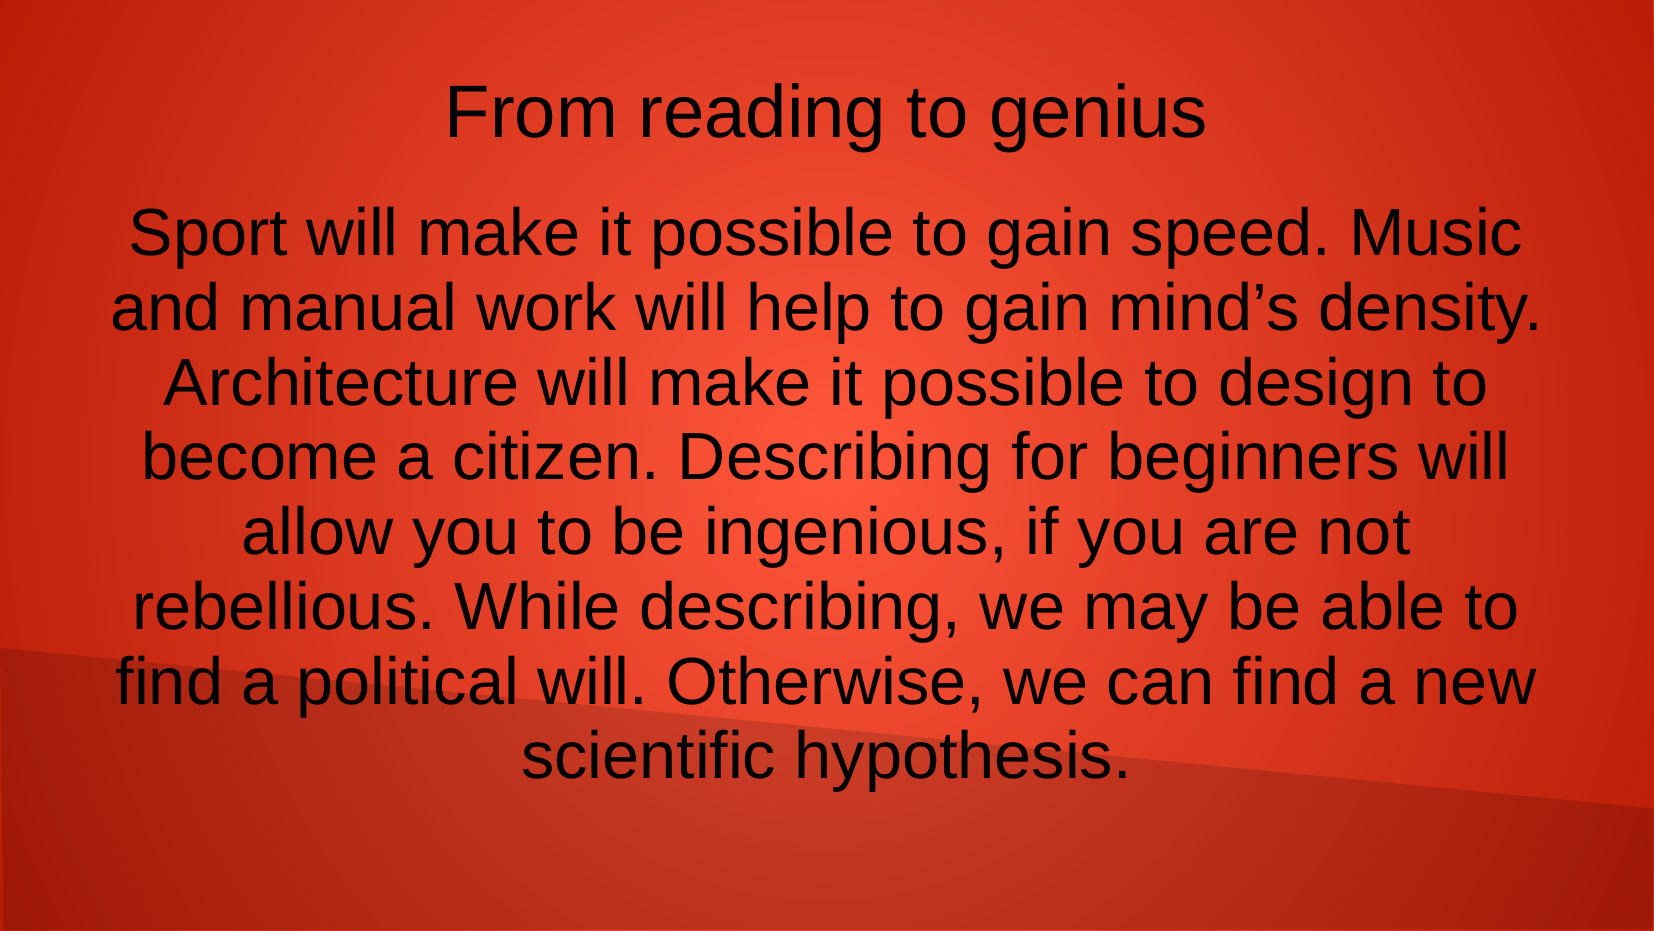

# From reading to genius
Sport will make it possible to gain speed. Music and manual work will help to gain mind’s density. Architecture will make it possible to design to become a citizen. Describing for beginners will allow you to be ingenious, if you are not rebellious. While describing, we may be able to find a political will. Otherwise, we can find a new scientific hypothesis.